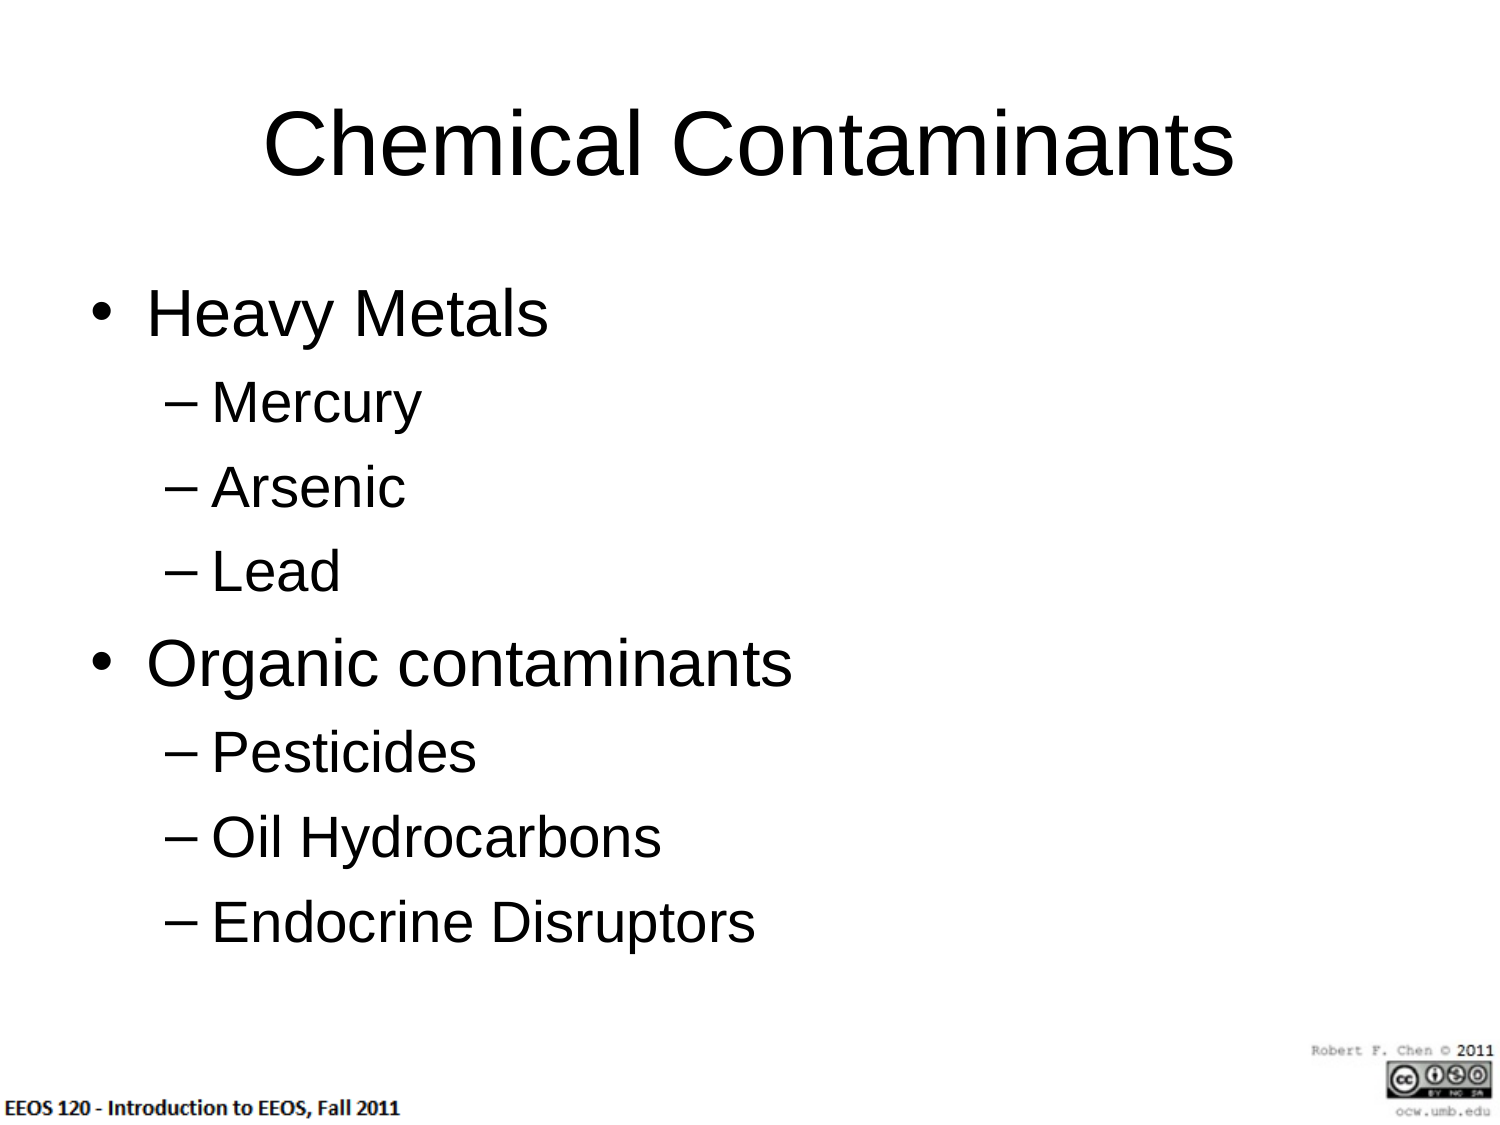

# Chemical Contaminants
Heavy Metals
Mercury
Arsenic
Lead
Organic contaminants
Pesticides
Oil Hydrocarbons
Endocrine Disruptors